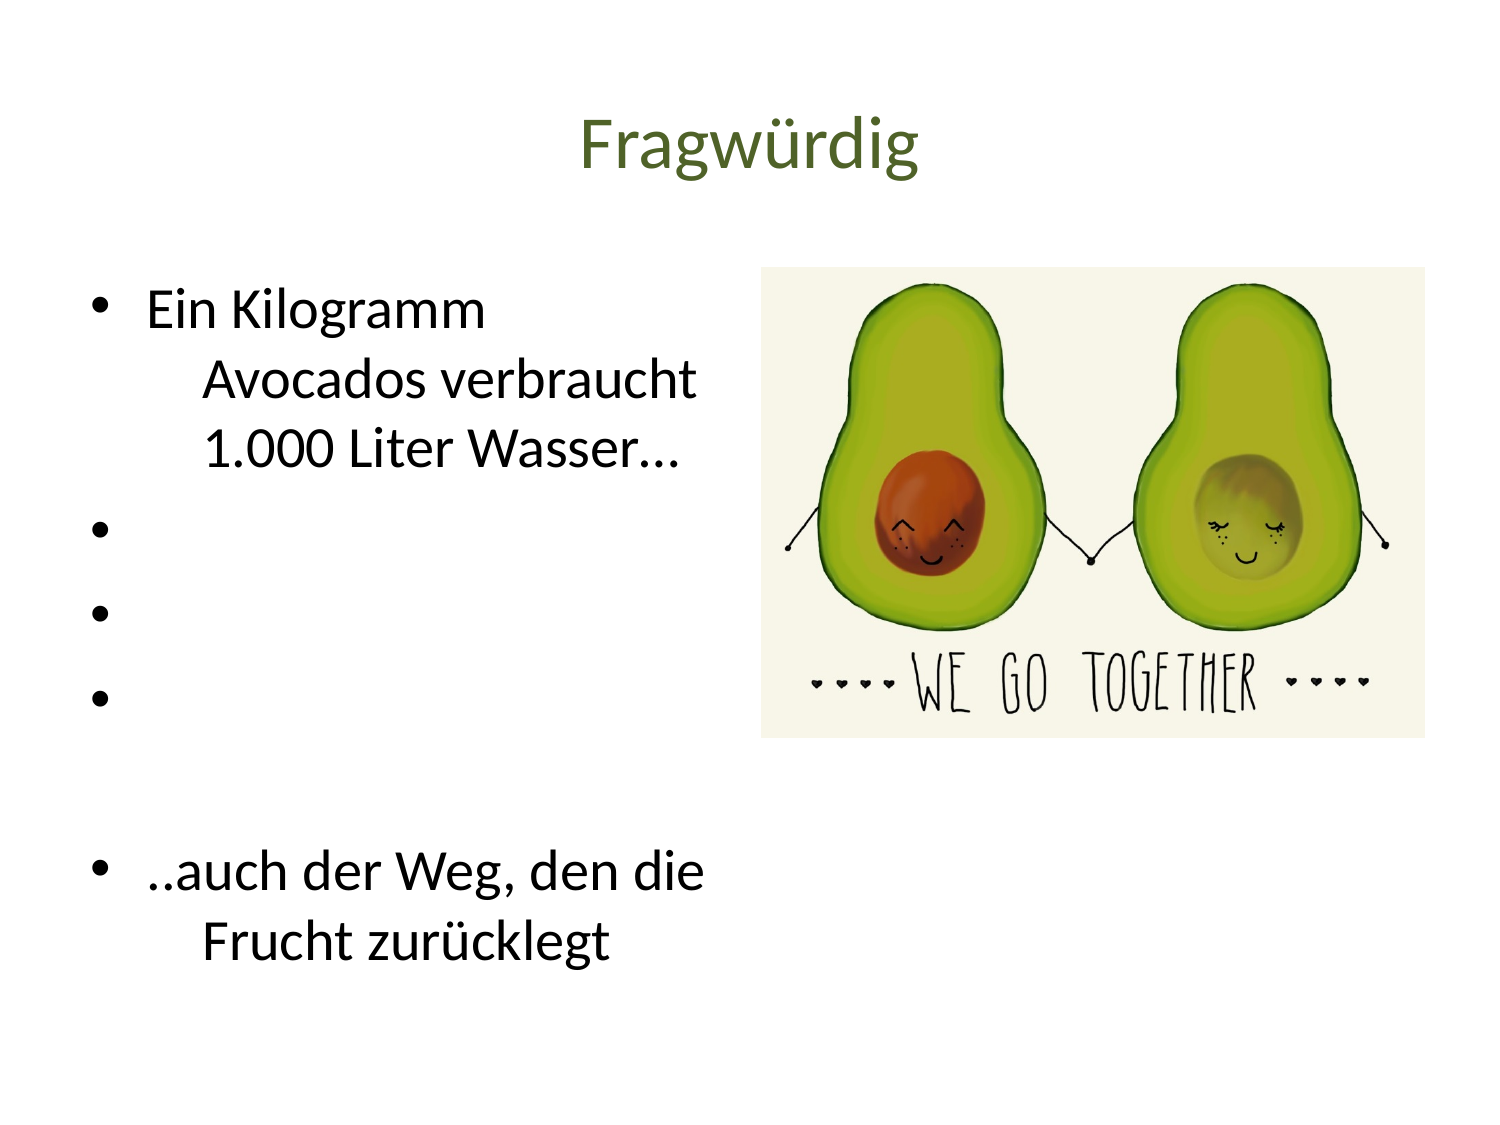

# Fragwürdig
Ein Kilogramm Avocados verbraucht 1.000 Liter Wasser…
..auch der Weg, den die Frucht zurücklegt